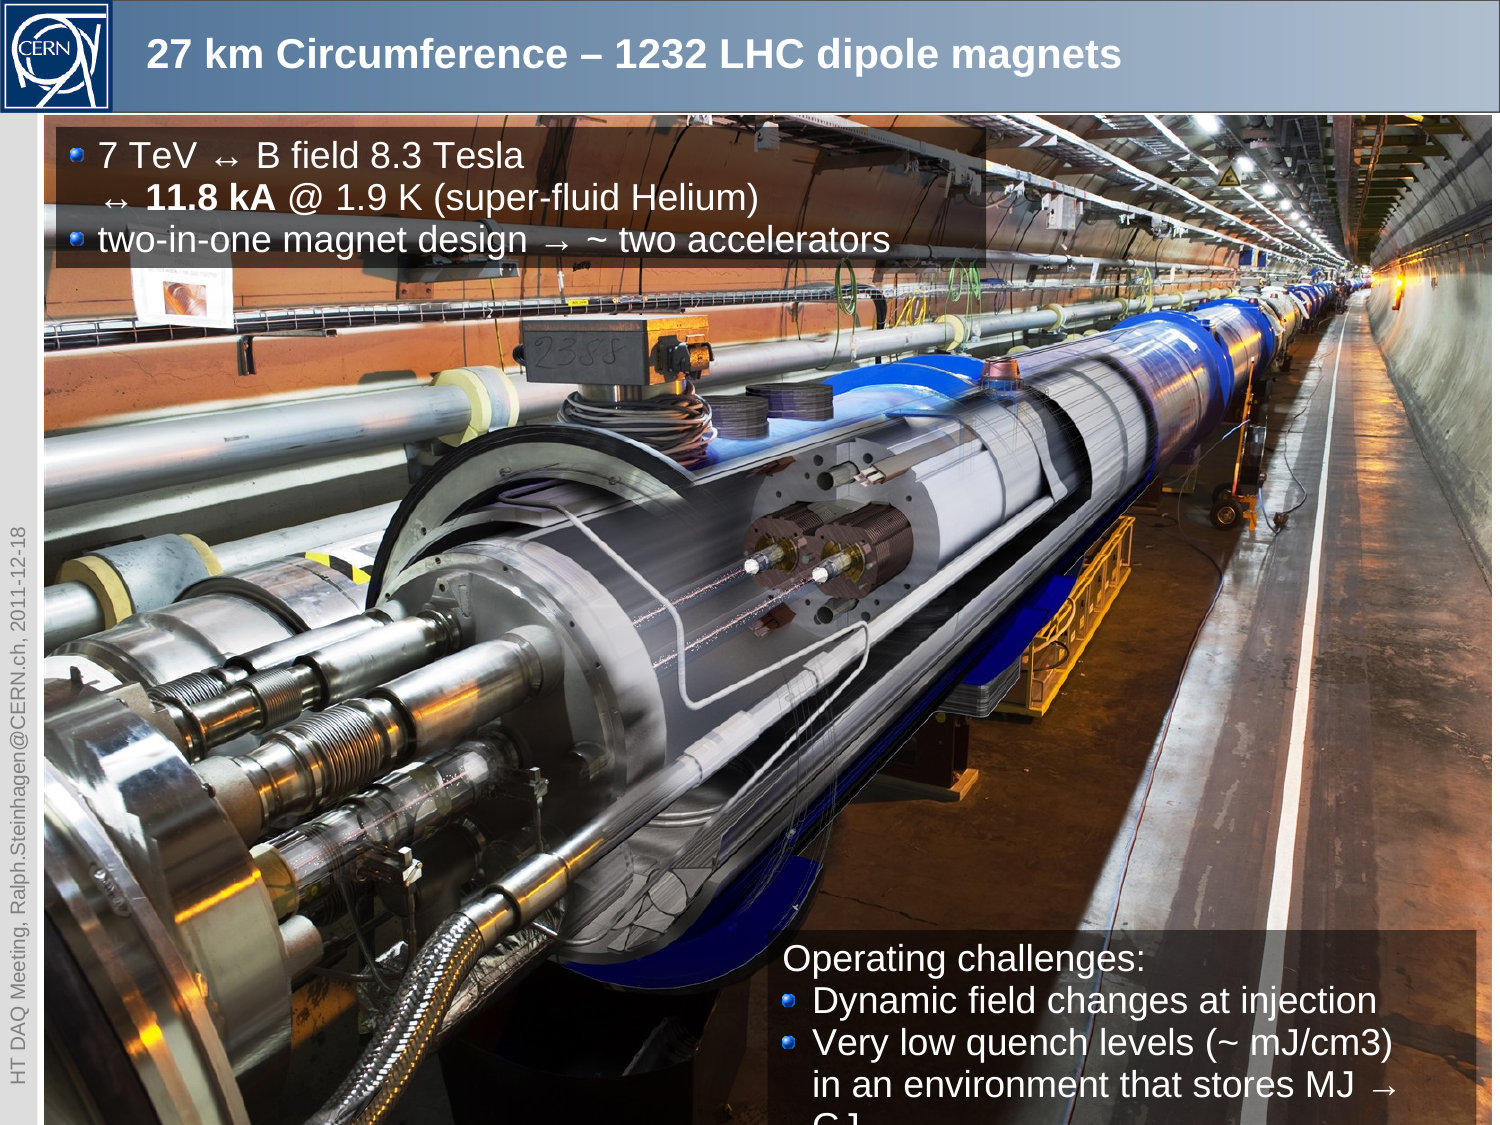

# 27 km Circumference – 1232 LHC dipole magnets
7 TeV ↔ B field 8.3 Tesla 			 ↔ 11.8 kA @ 1.9 K (super-fluid Helium)
two-in-one magnet design → ~ two accelerators
Operating challenges:
Dynamic field changes at injection
Very low quench levels (~ mJ/cm3) in an environment that stores MJ → GJ